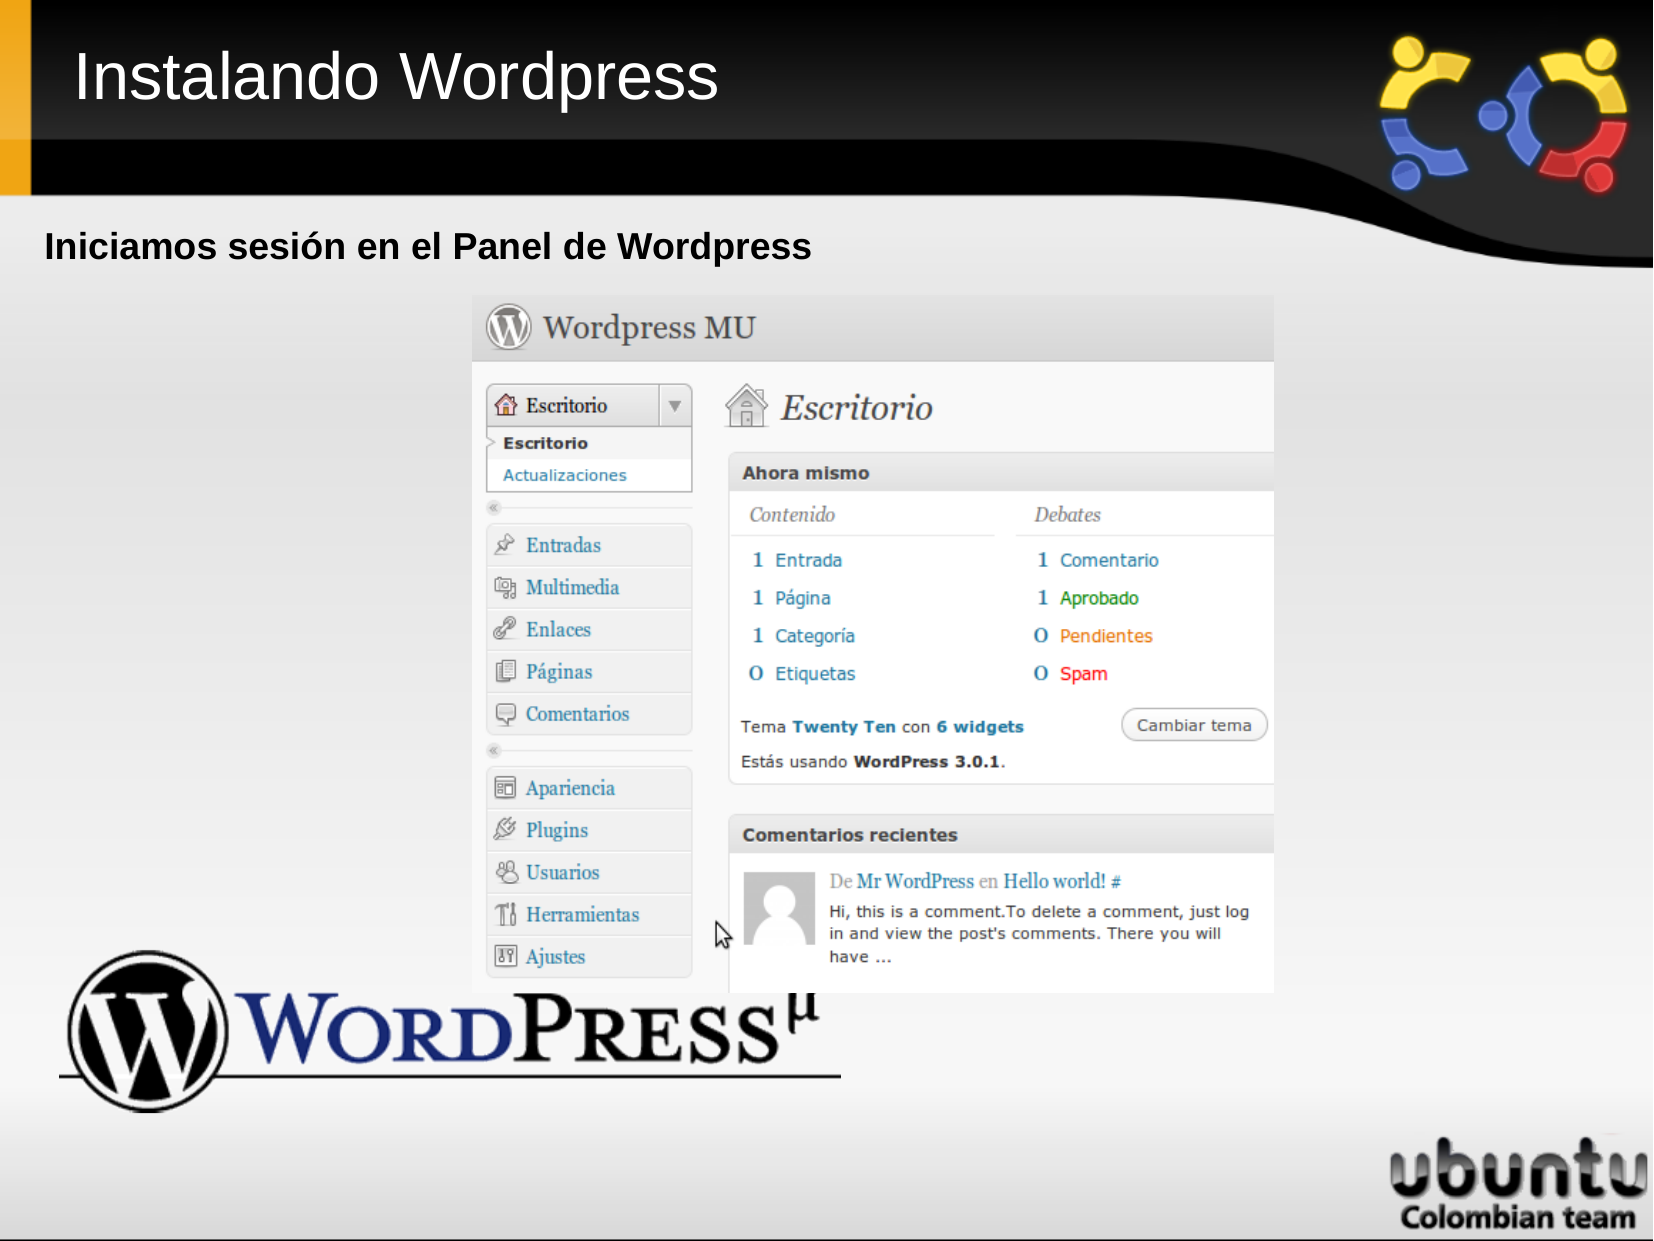

Instalando Wordpress
Iniciamos sesión en el Panel de Wordpress